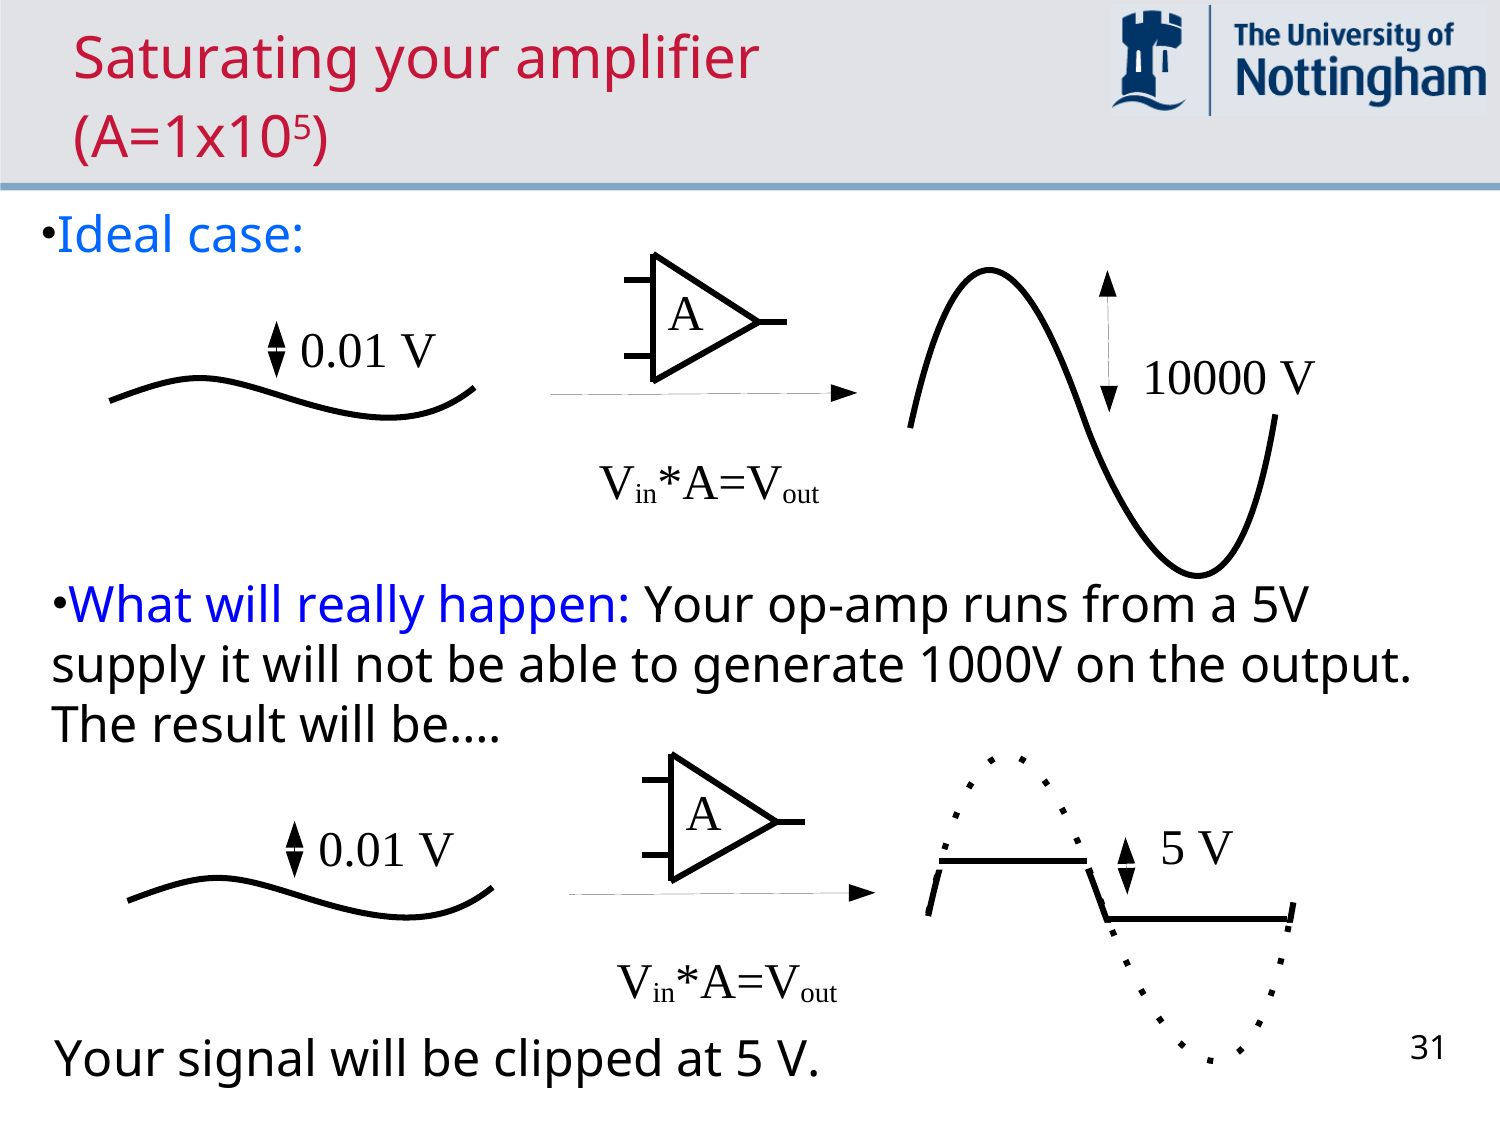

# Saturating your amplifier (A=1x105)
Ideal case:
A
0.01 V
10000 V
Vin*A=Vout
What will really happen: Your op-amp runs from a 5V supply it will not be able to generate 1000V on the output. The result will be….
A
5 V
0.01 V
Vin*A=Vout
Your signal will be clipped at 5 V.
This seems bad.. how do we fix this??